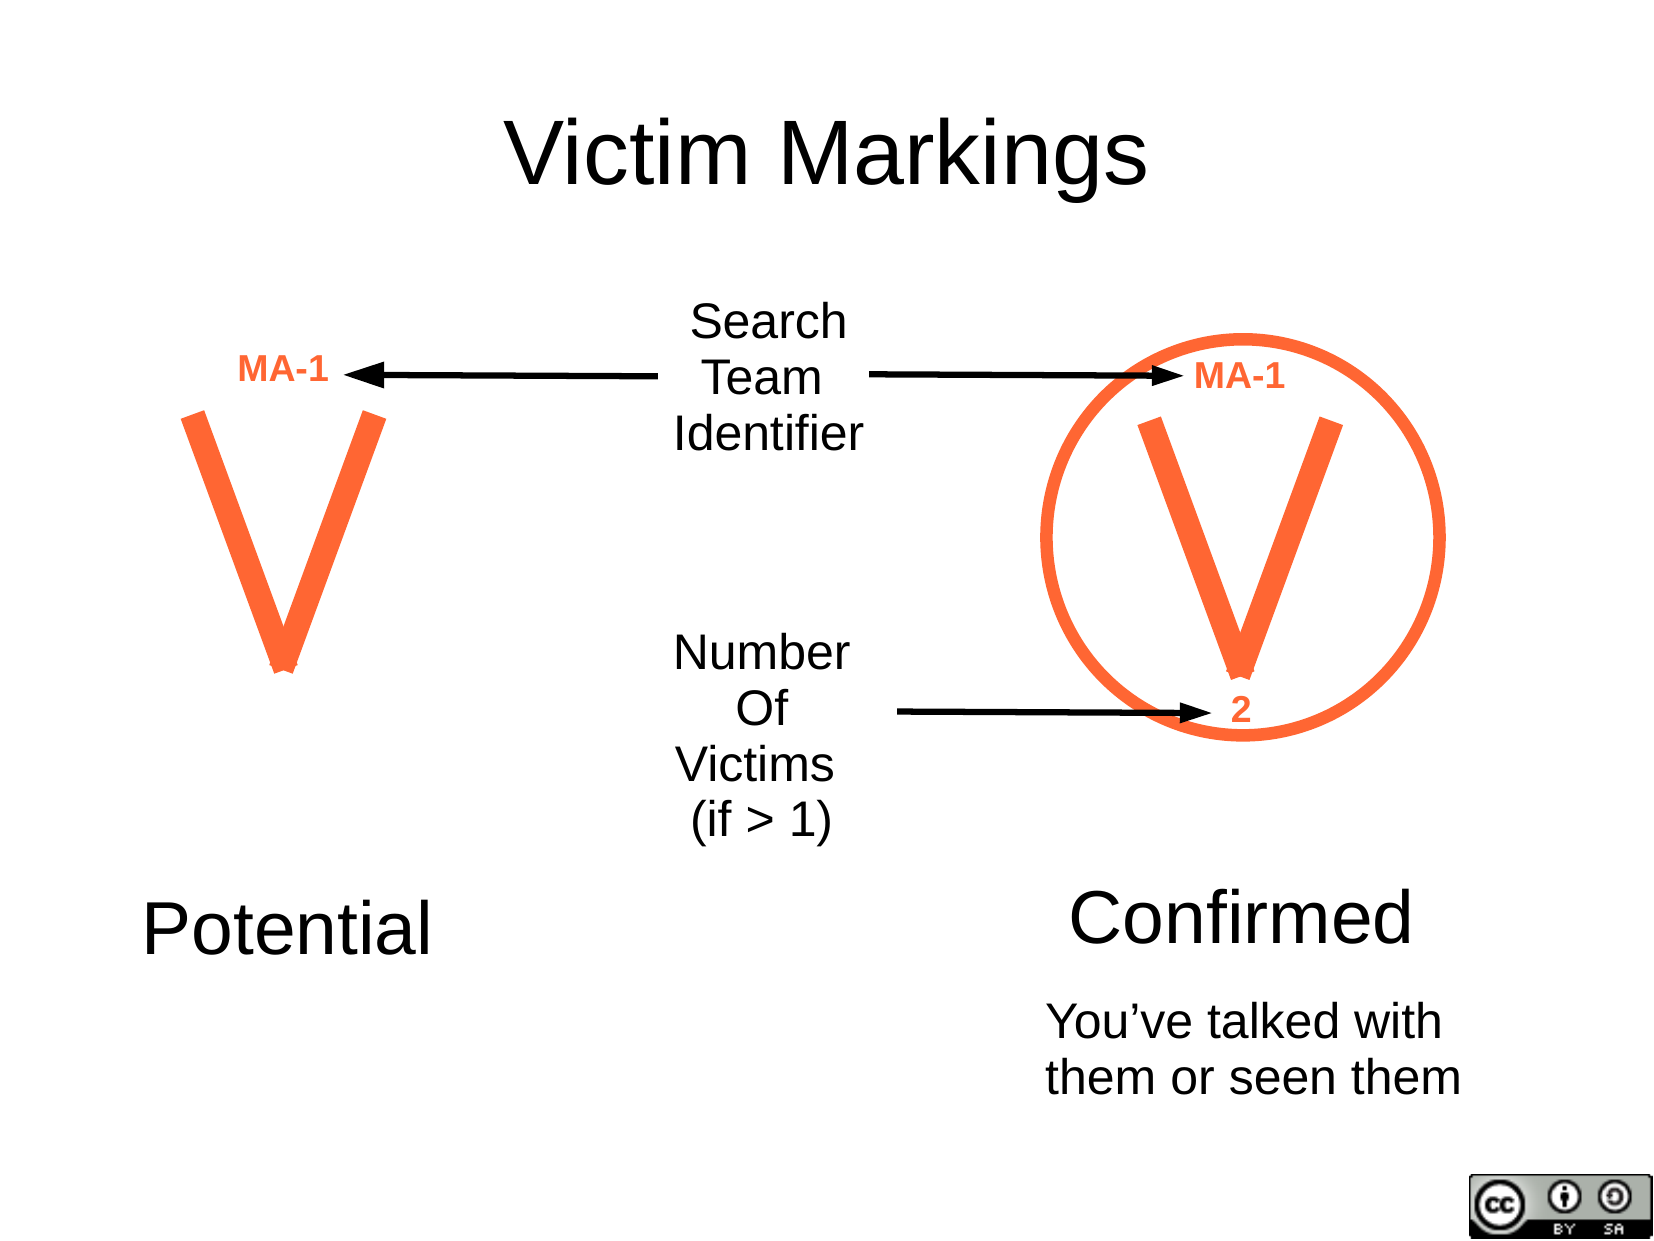

# Victim Markings
Search
Team
Identifier
MA-1
MA-1
Number
Of
Victims
(if > 1)
2
Confirmed
Potential
You’ve talked with
them or seen them